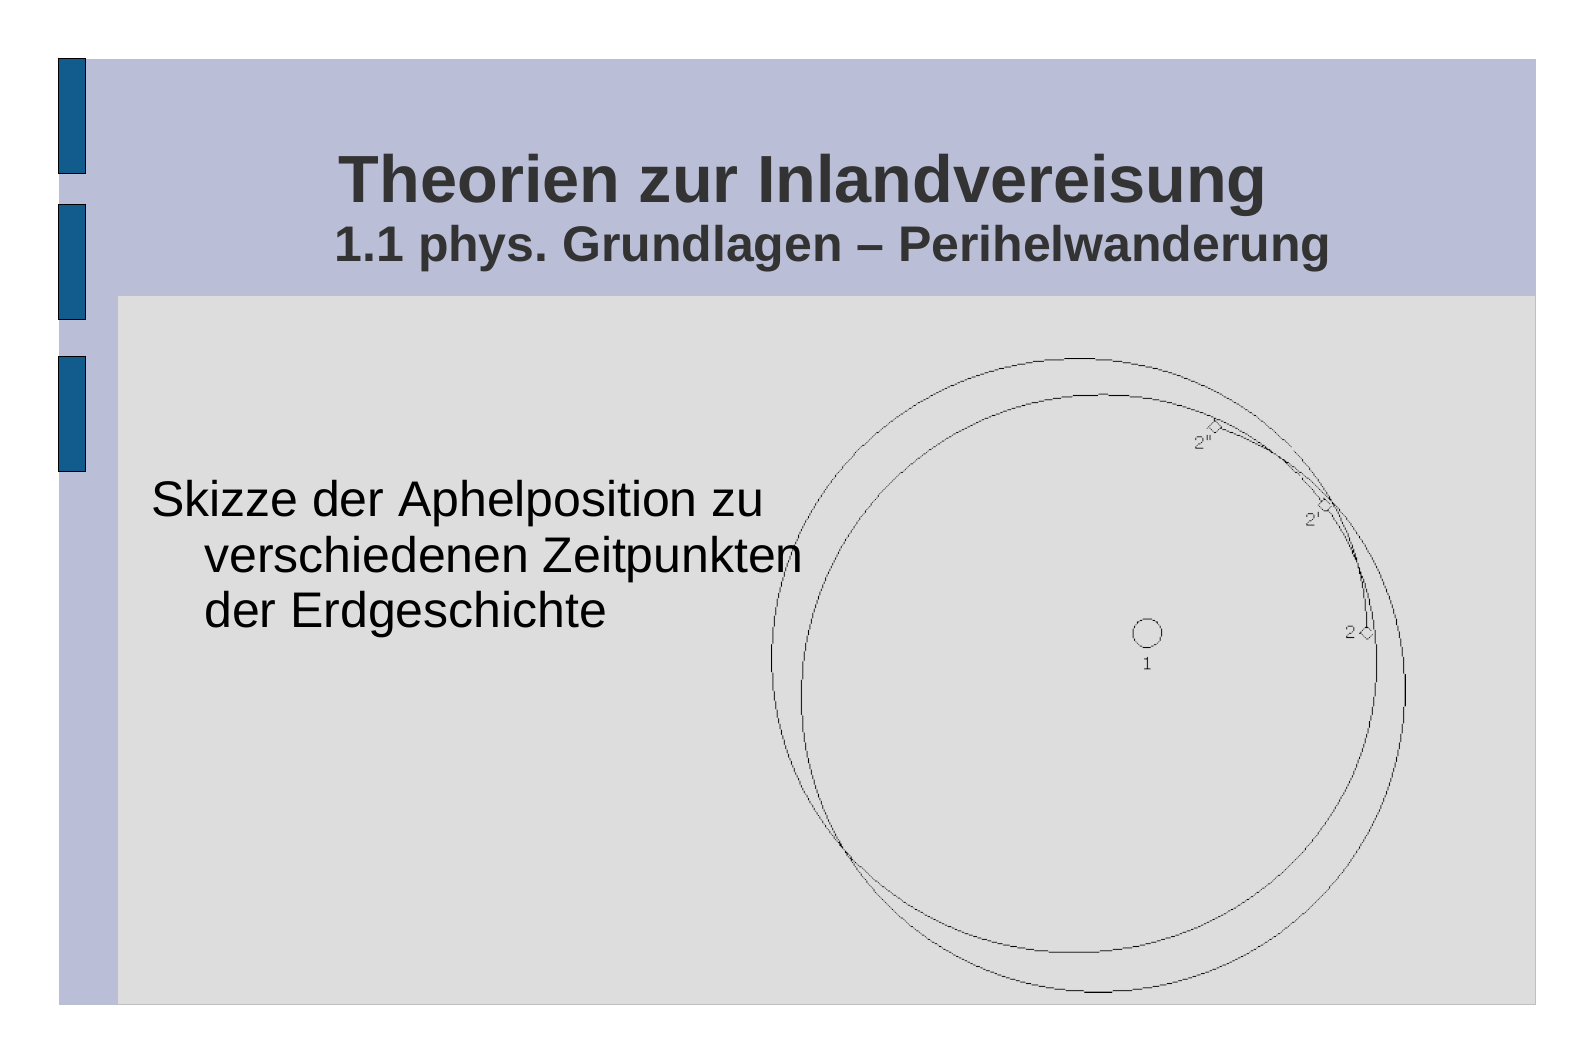

# Theorien zur Inlandvereisung 1.1 phys. Grundlagen – Perihelwanderung
Skizze der Aphelposition zu verschiedenen Zeitpunkten der Erdgeschichte